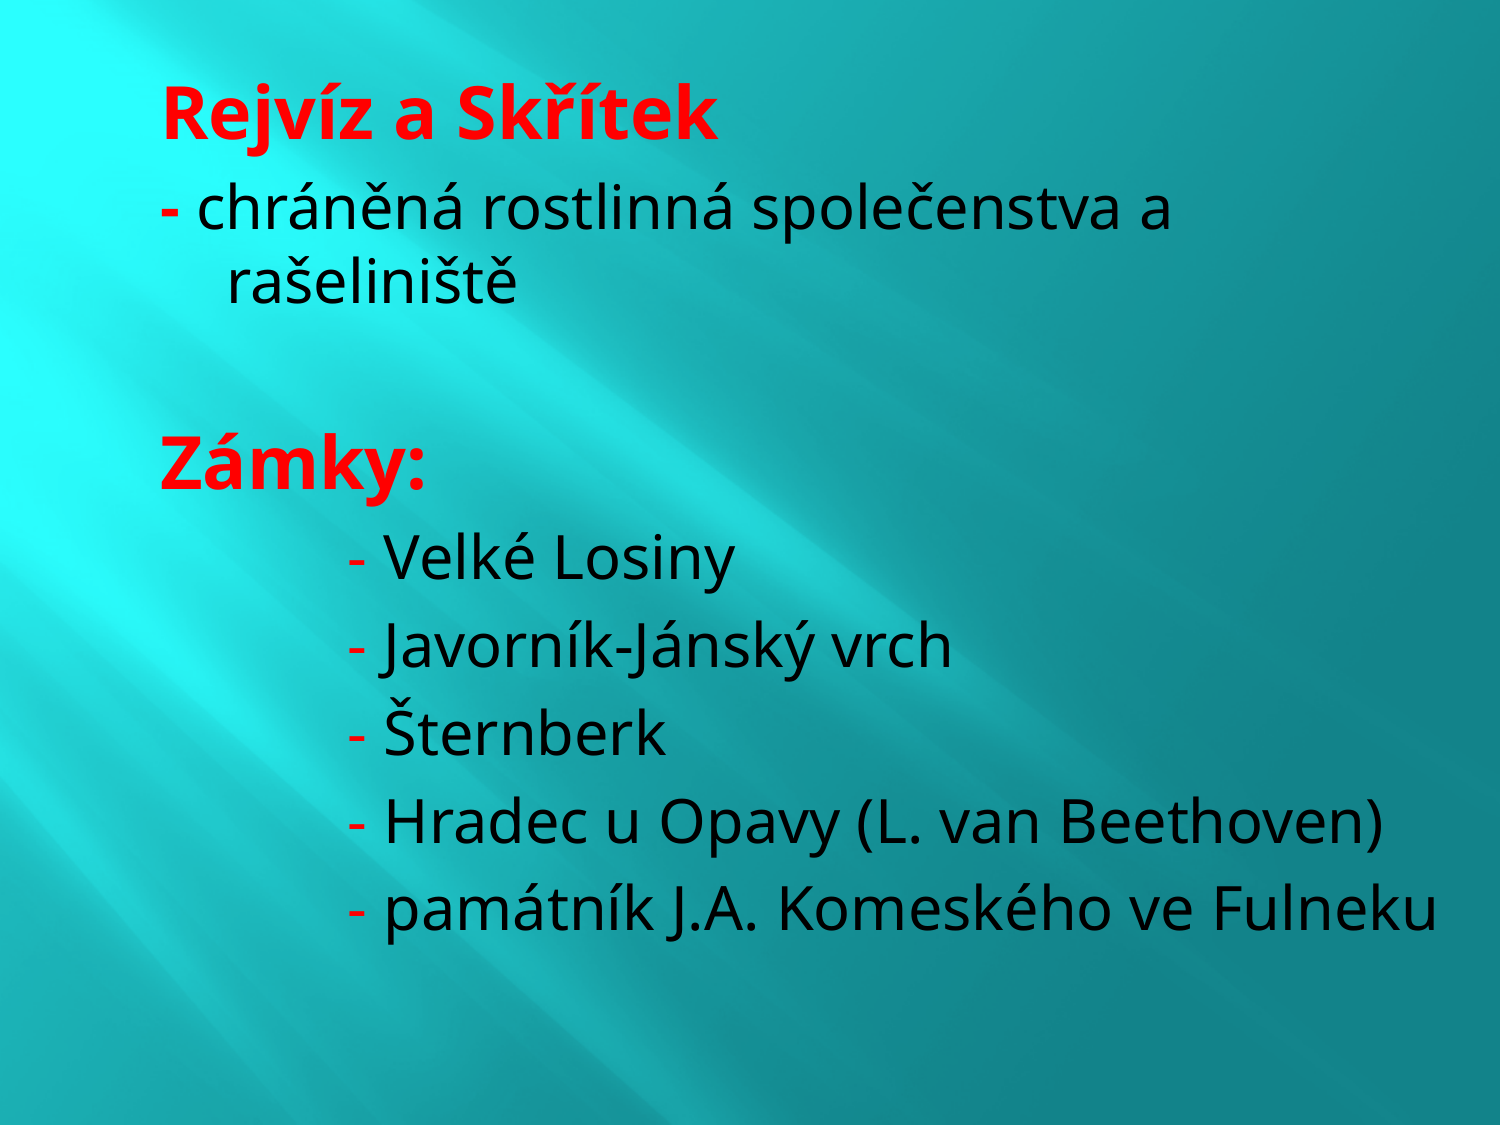

# Rejvíz a Skřítek
- chráněná rostlinná společenstva a rašeliniště
Zámky:
		 - Velké Losiny
		 - Javorník-Jánský vrch
		 - Šternberk
		 - Hradec u Opavy (L. van Beethoven)
		 - památník J.A. Komeského ve Fulneku